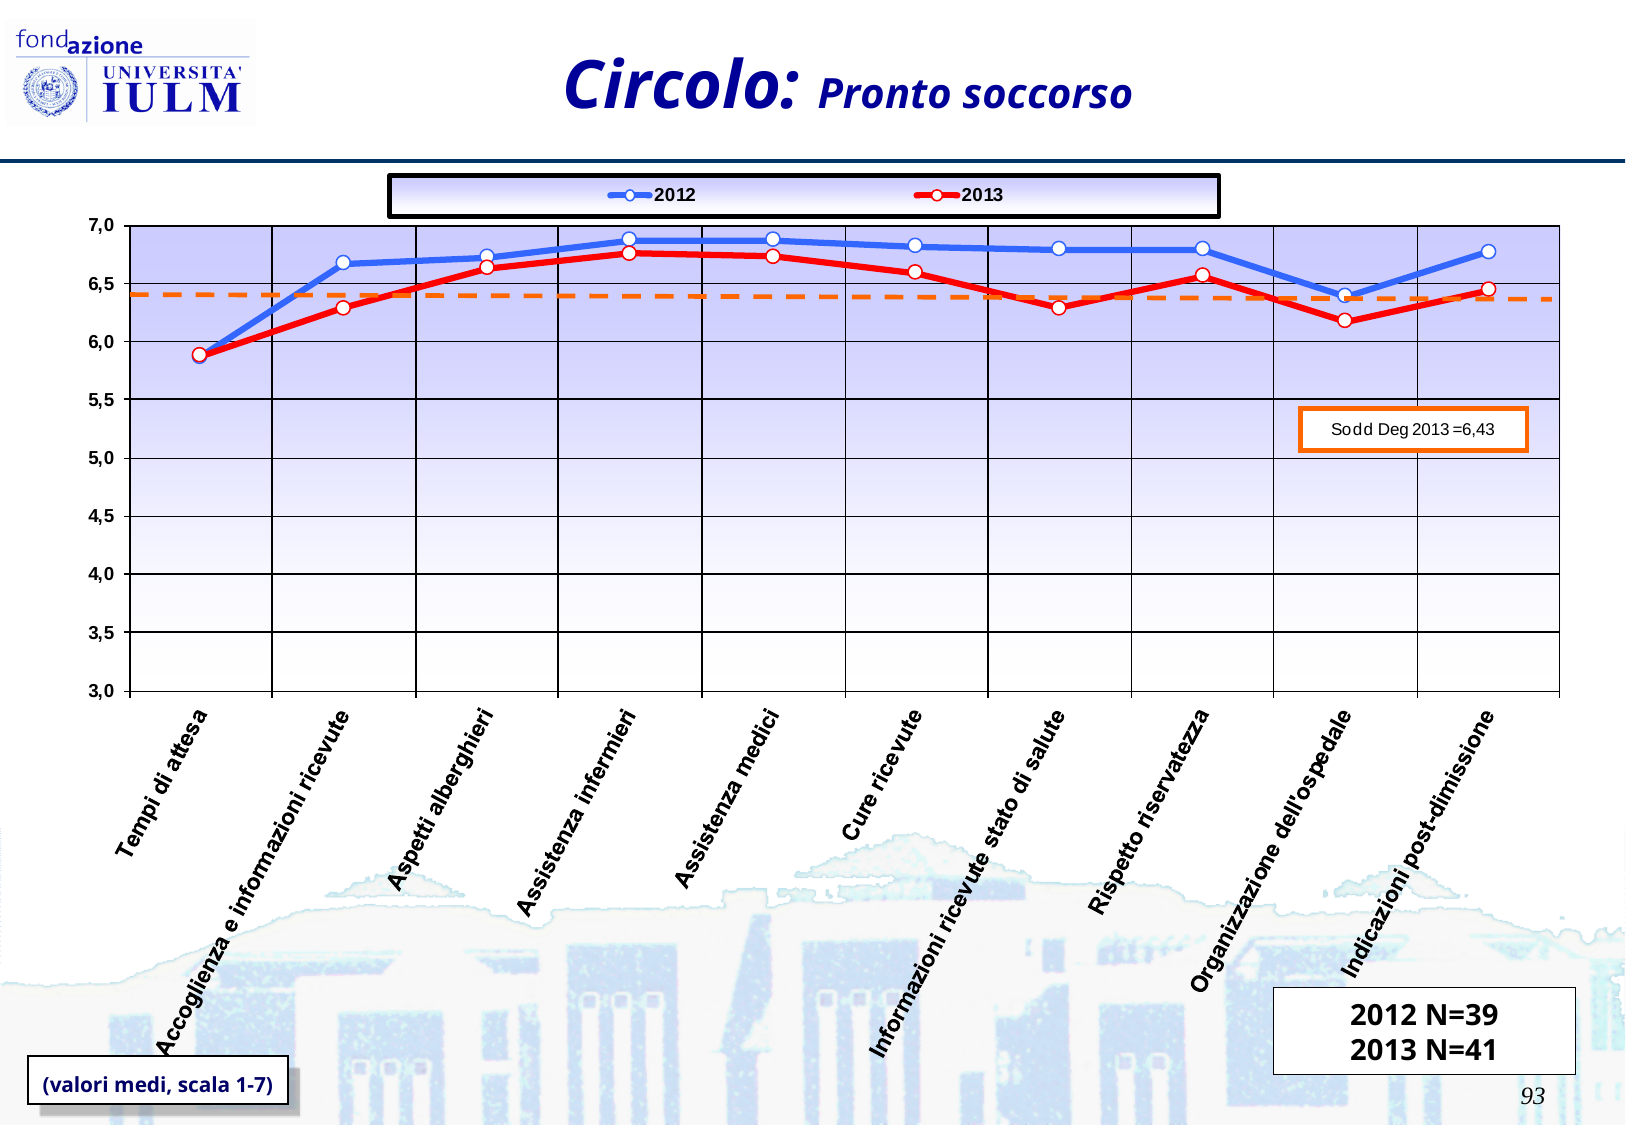

Circolo: Pronto soccorso
2012 N=39
2013 N=41
(valori medi, scala 1-7)